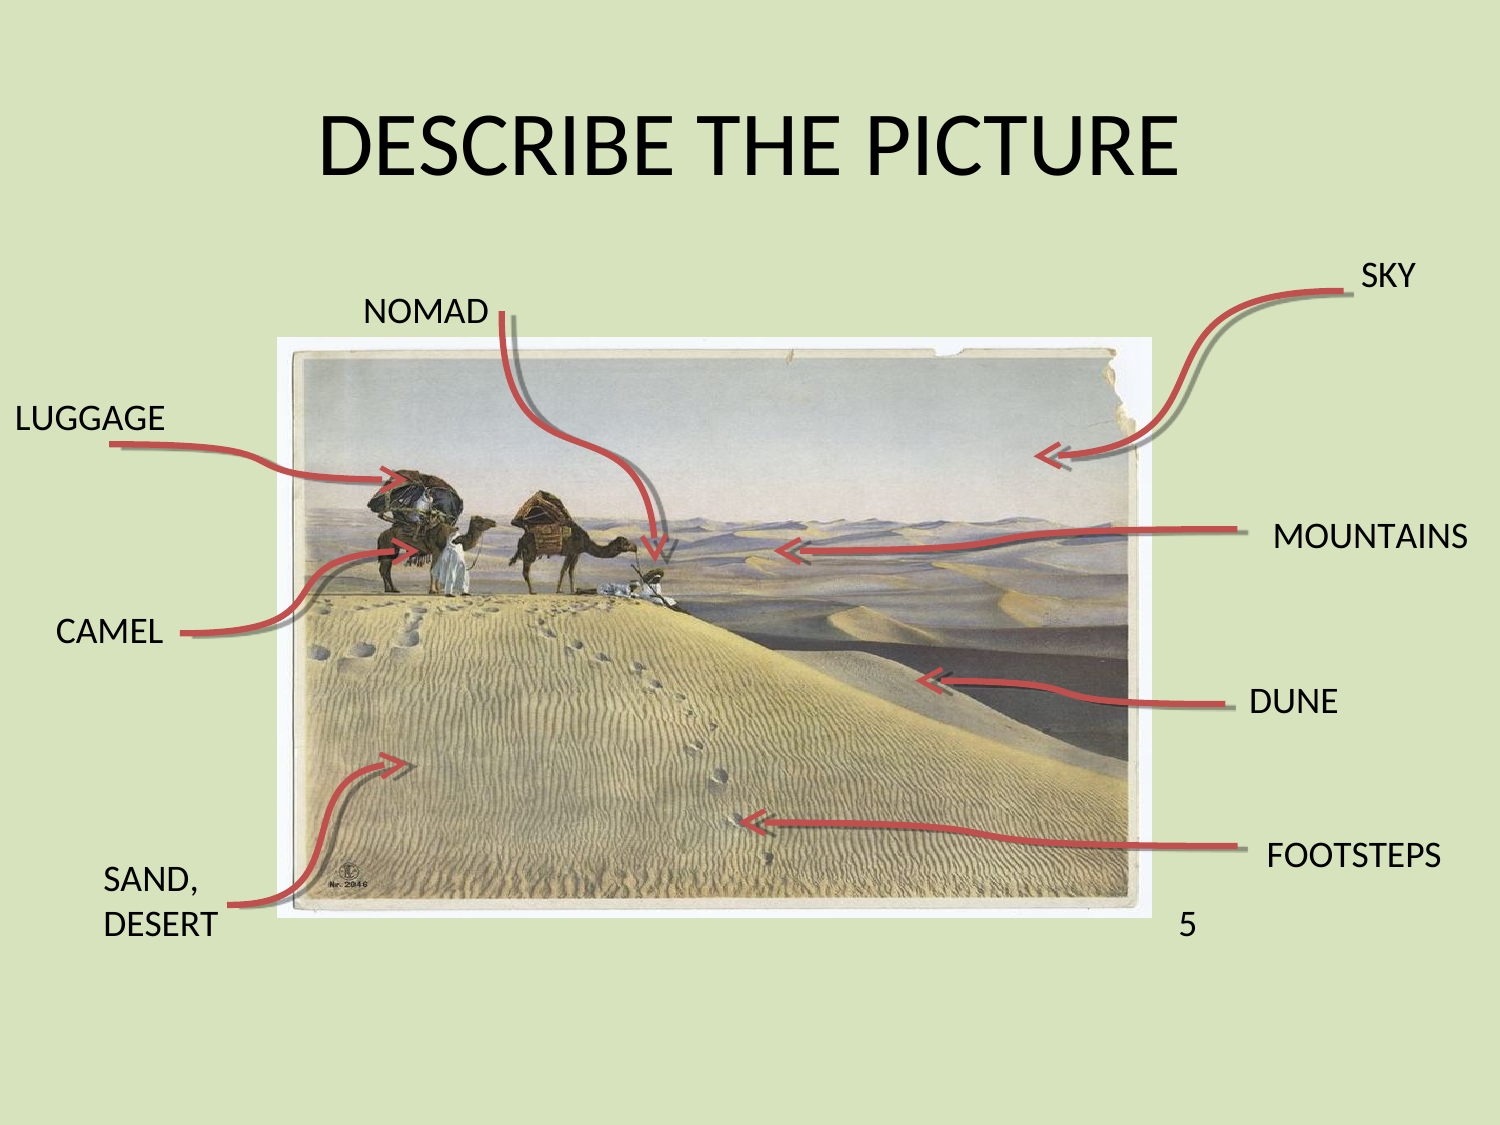

# DESCRIBE THE PICTURE
SKY
NOMAD
LUGGAGE
MOUNTAINS
CAMEL
DUNE
FOOTSTEPS
SAND, DESERT
5